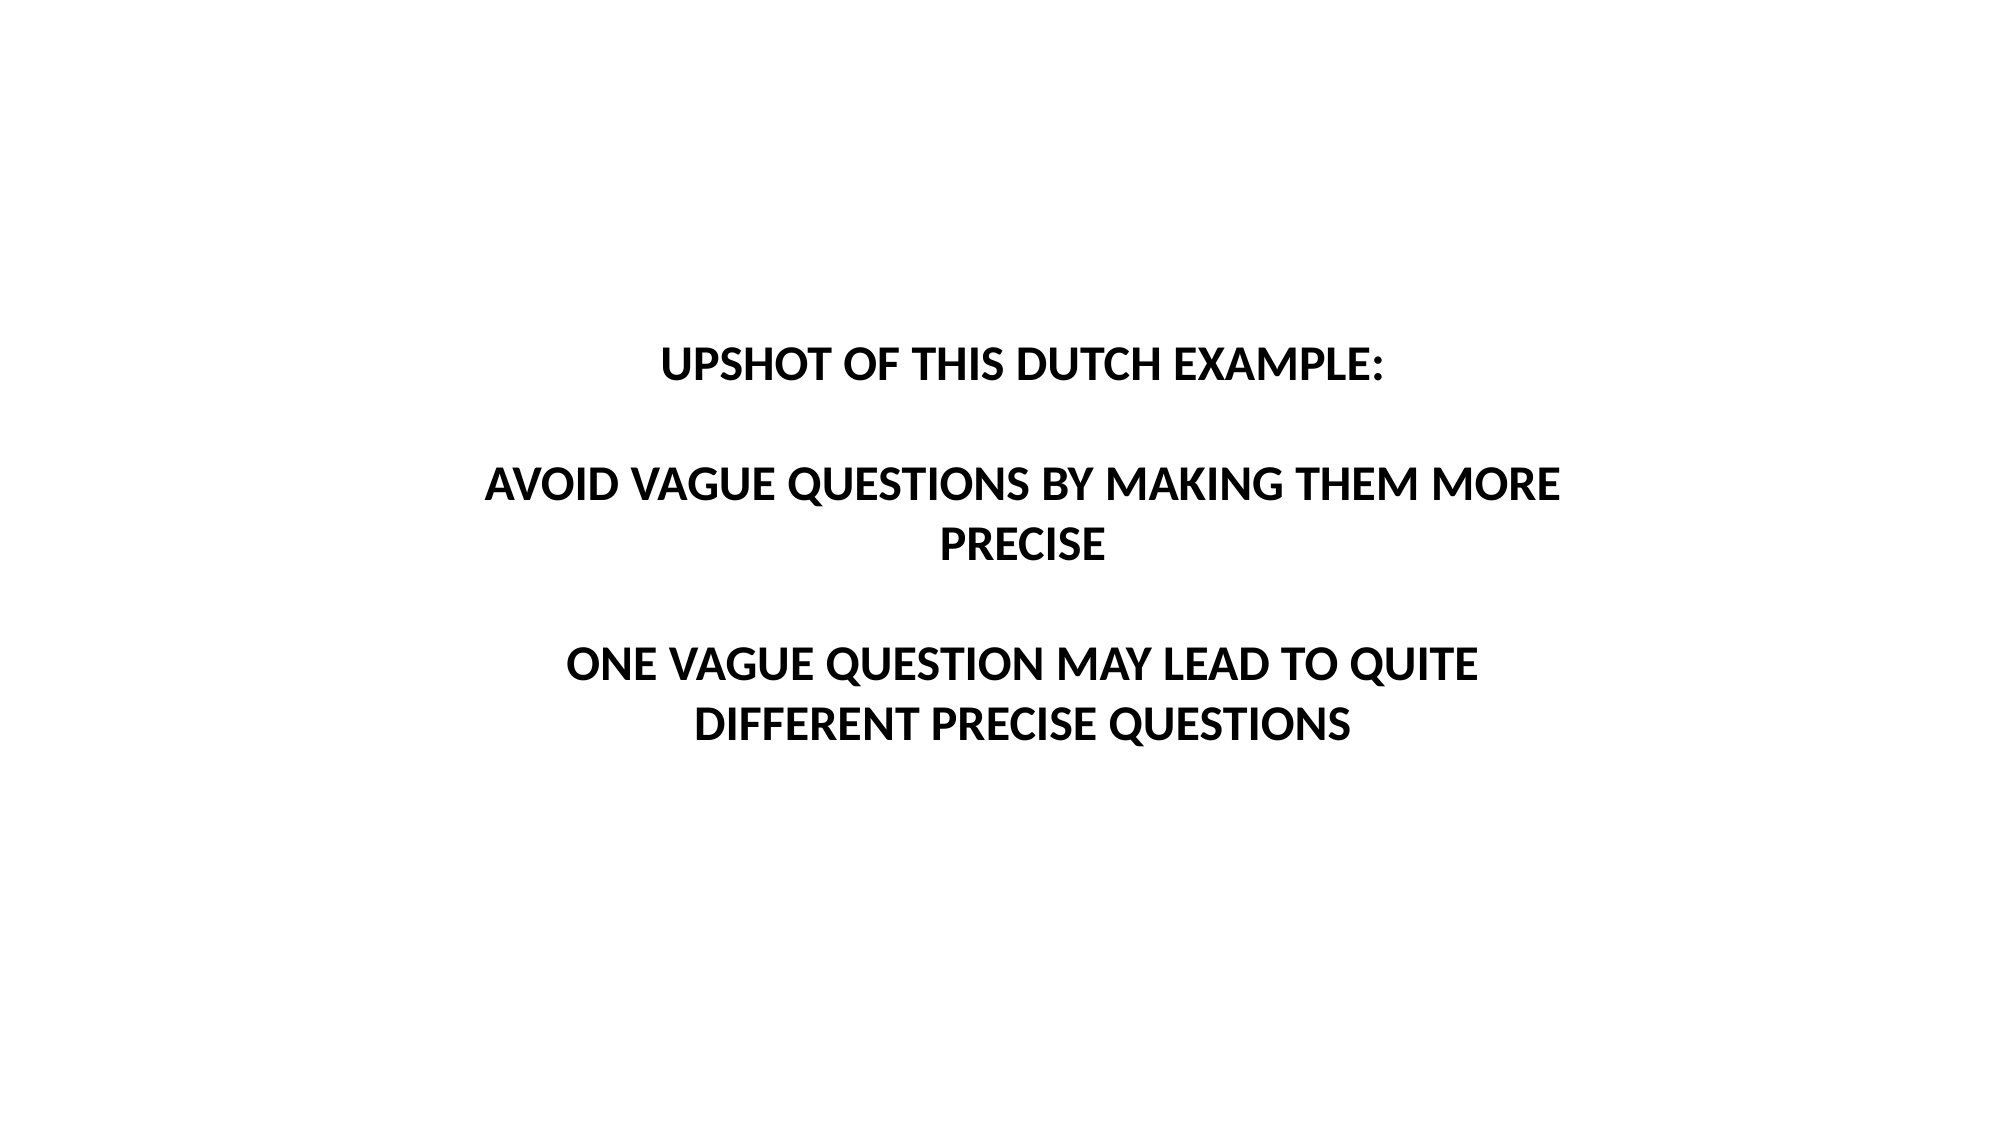

UPSHOT OF THIS DUTCH EXAMPLE:
AVOID VAGUE QUESTIONS BY MAKING THEM MORE PRECISE
ONE VAGUE QUESTION MAY LEAD TO QUITE DIFFERENT PRECISE QUESTIONS